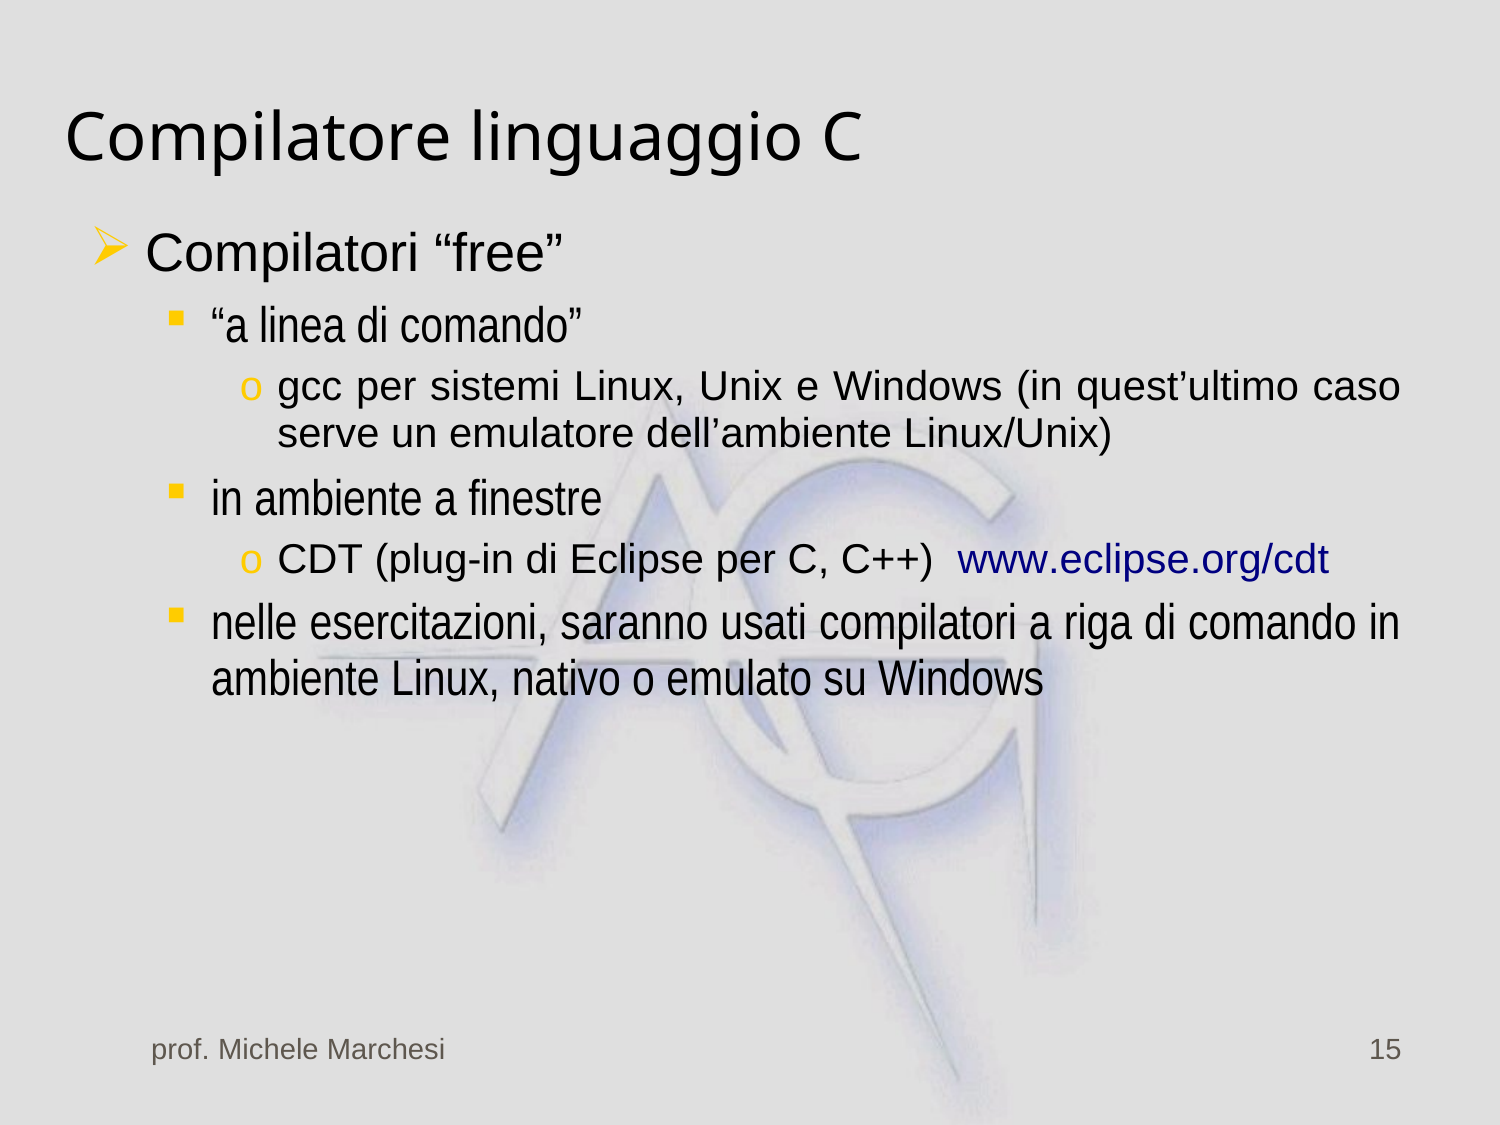

# Compilatore linguaggio C
Compilatori “free”
“a linea di comando”
gcc per sistemi Linux, Unix e Windows (in quest’ultimo caso serve un emulatore dell’ambiente Linux/Unix)
in ambiente a finestre
CDT (plug-in di Eclipse per C, C++) www.eclipse.org/cdt
nelle esercitazioni, saranno usati compilatori a riga di comando in ambiente Linux, nativo o emulato su Windows
© 2002 Giorgio Giacinto
15